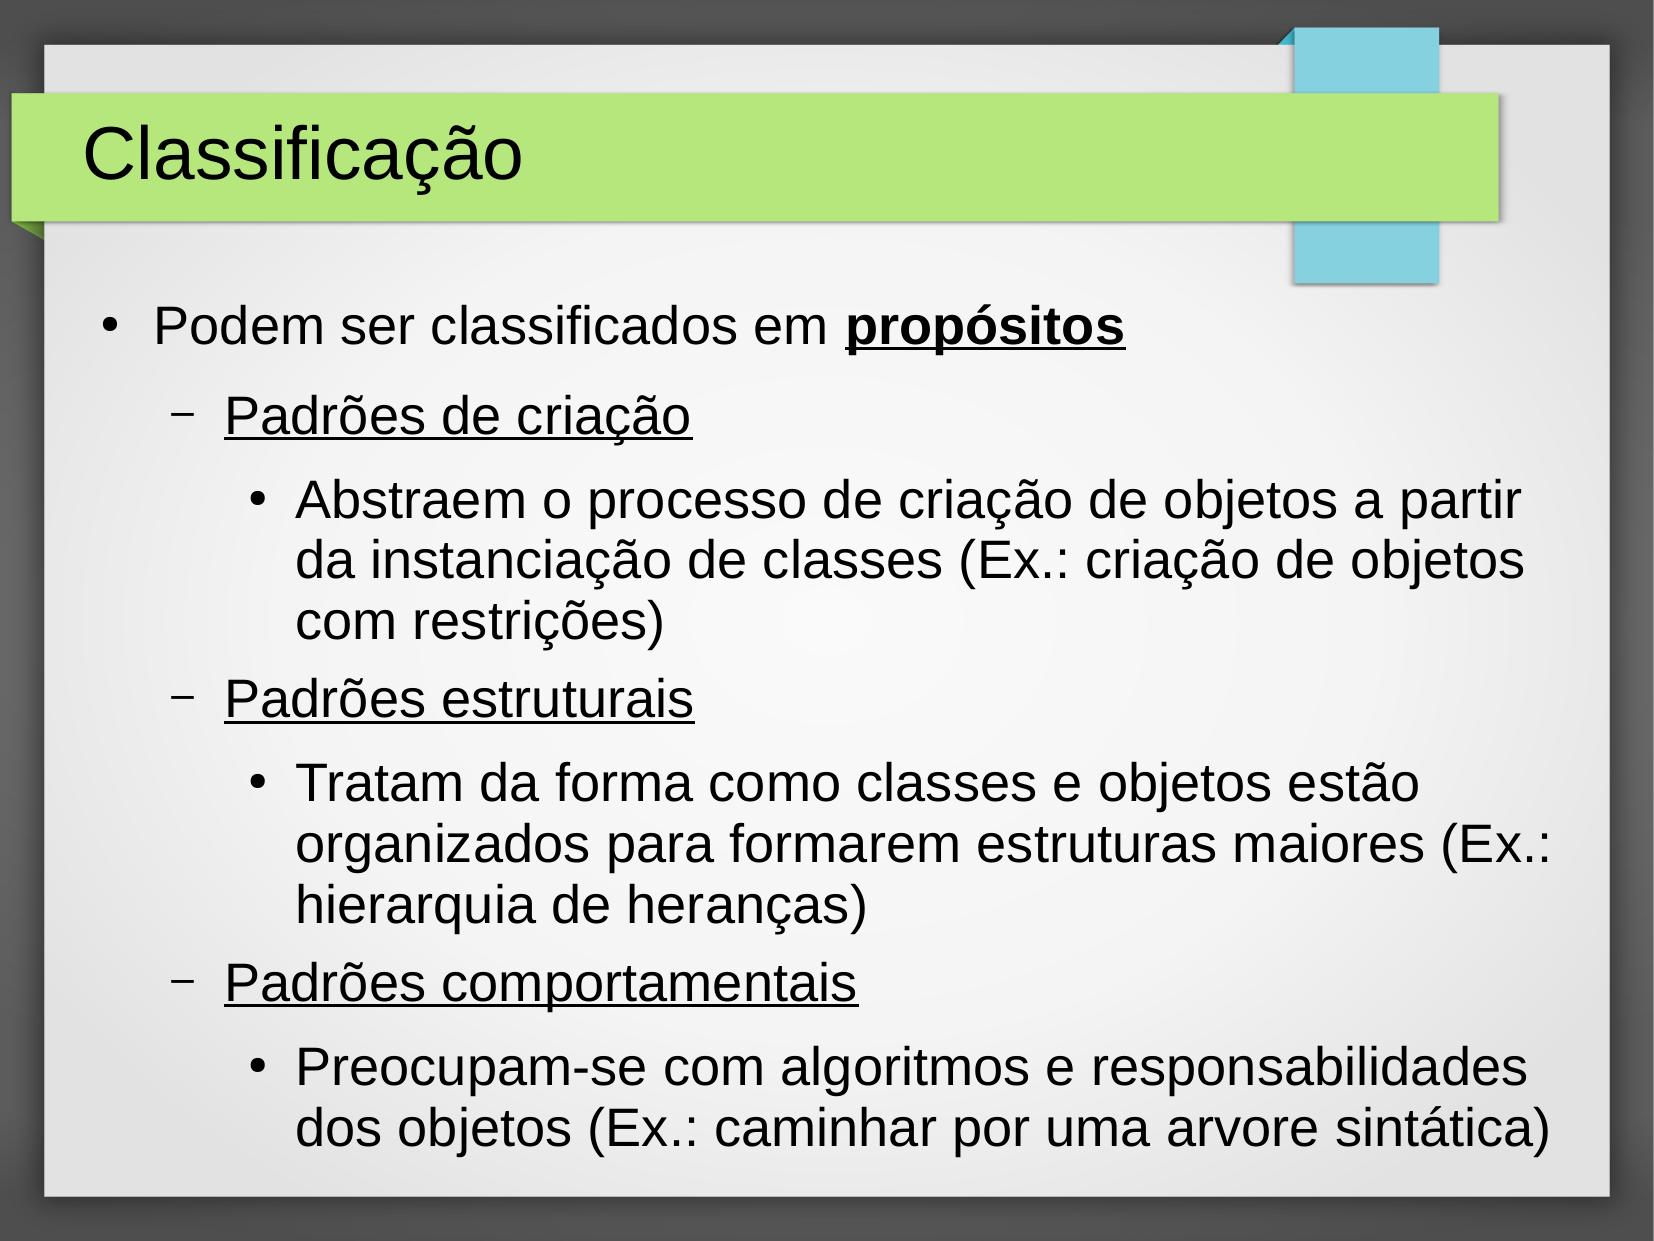

# Classificação
Podem ser classificados em propósitos
Padrões de criação
Abstraem o processo de criação de objetos a partir da instanciação de classes (Ex.: criação de objetos com restrições)
Padrões estruturais
Tratam da forma como classes e objetos estão organizados para formarem estruturas maiores (Ex.: hierarquia de heranças)
Padrões comportamentais
Preocupam-se com algoritmos e responsabilidades dos objetos (Ex.: caminhar por uma arvore sintática)